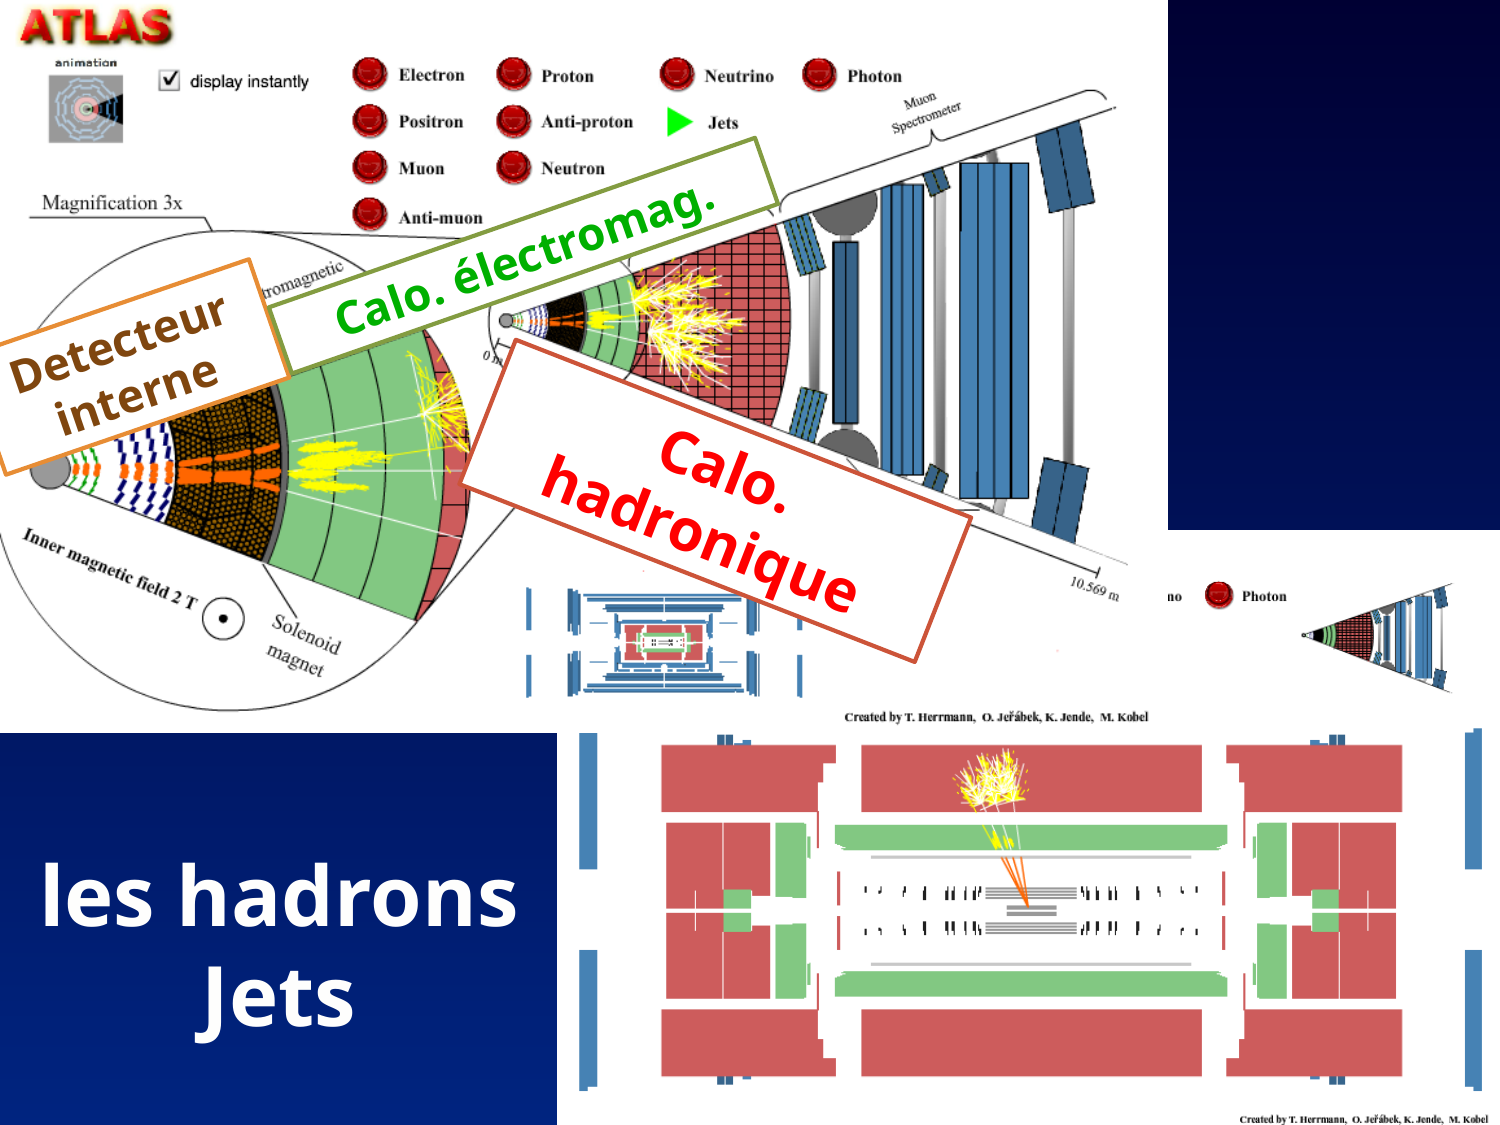

Calo. électromag.
Detecteur interne
Calo. hadronique
les hadrons
Jets